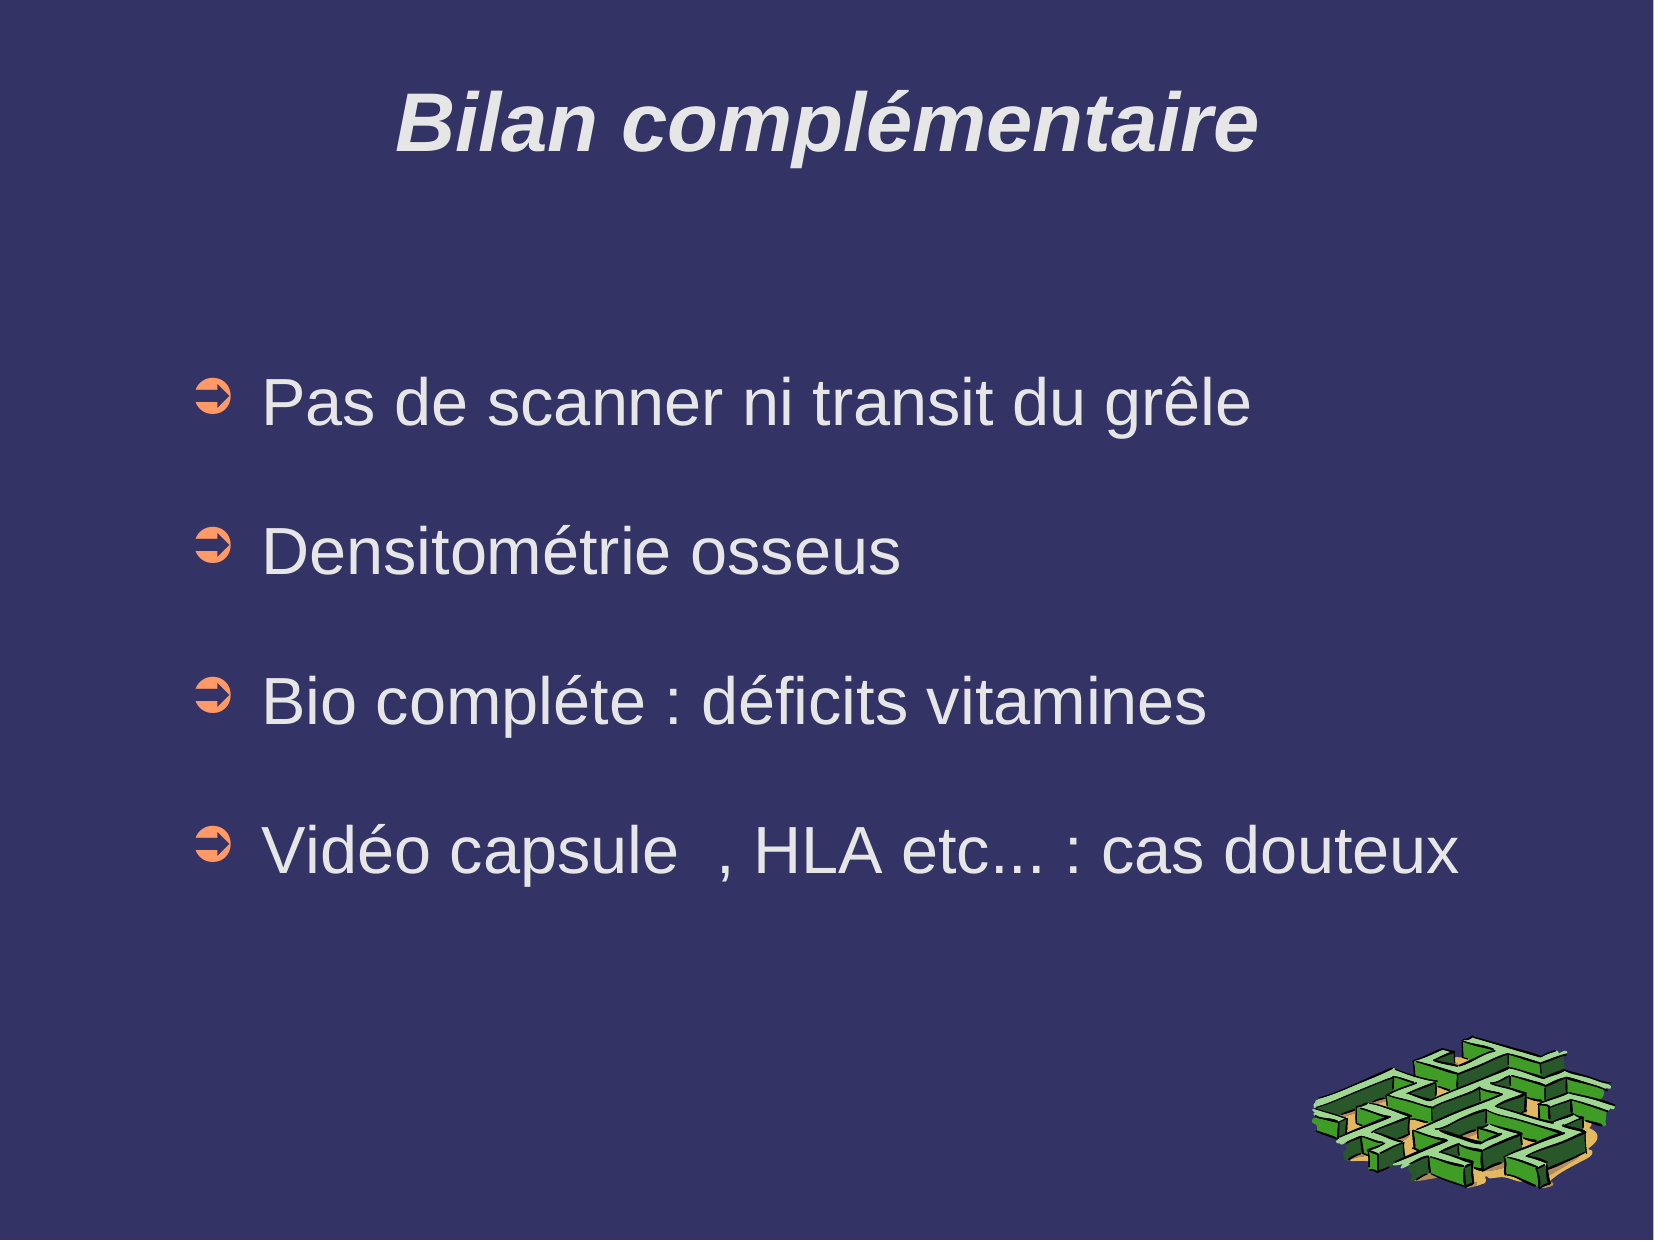

# Bilan complémentaire
Pas de scanner ni transit du grêle
Densitométrie osseus
Bio compléte : déficits vitamines
Vidéo capsule  , HLA etc... : cas douteux